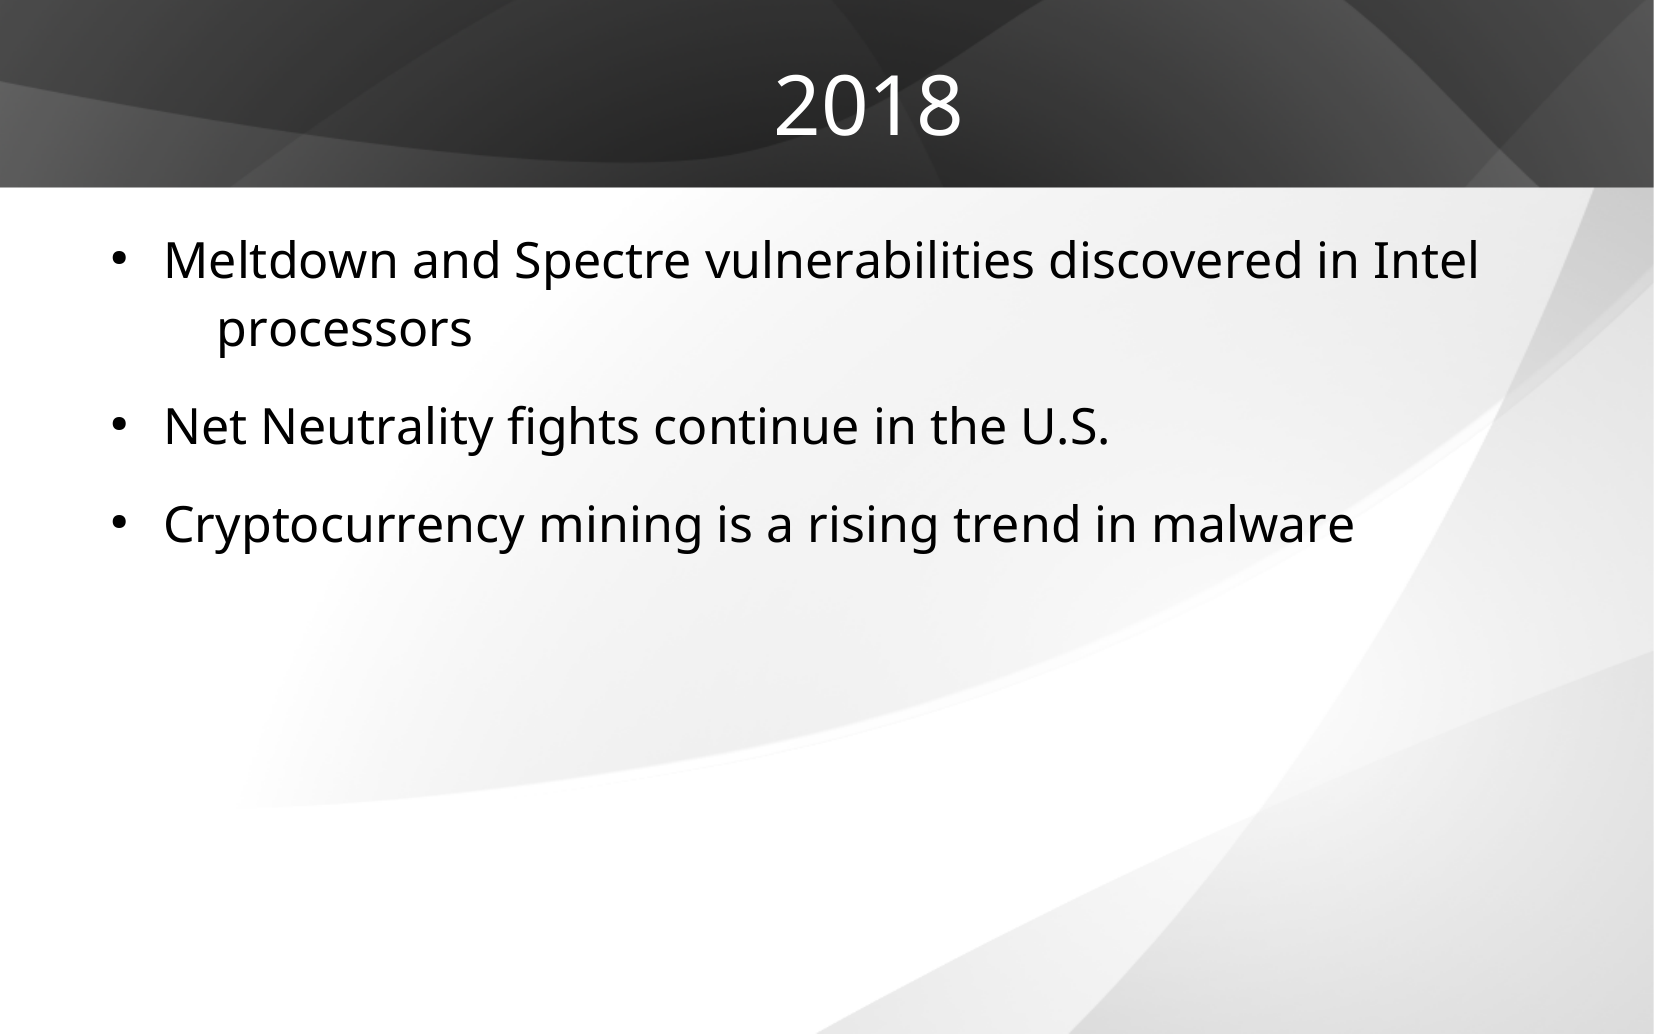

# 2018
Meltdown and Spectre vulnerabilities discovered in Intel processors
Net Neutrality fights continue in the U.S.
Cryptocurrency mining is a rising trend in malware